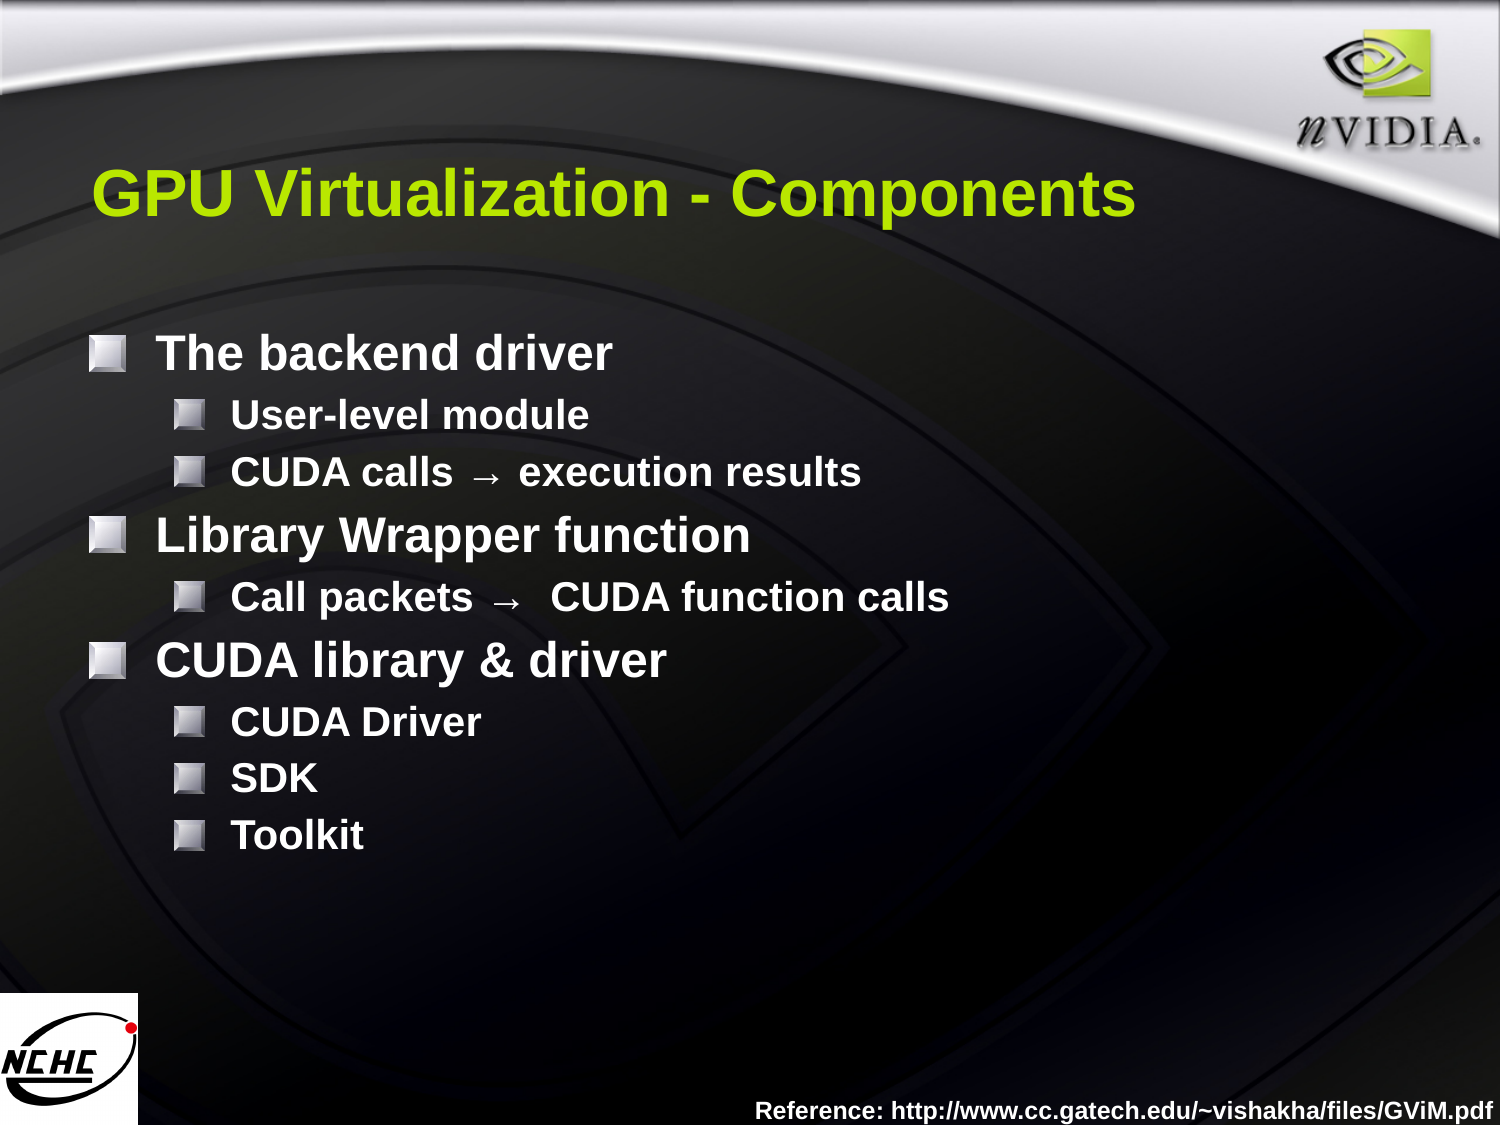

# GPU Virtualization - Components
The backend driver
User-level module
CUDA calls → execution results
Library Wrapper function
Call packets → CUDA function calls
CUDA library & driver
CUDA Driver
SDK
Toolkit
Reference: http://www.cc.gatech.edu/~vishakha/files/GViM.pdf